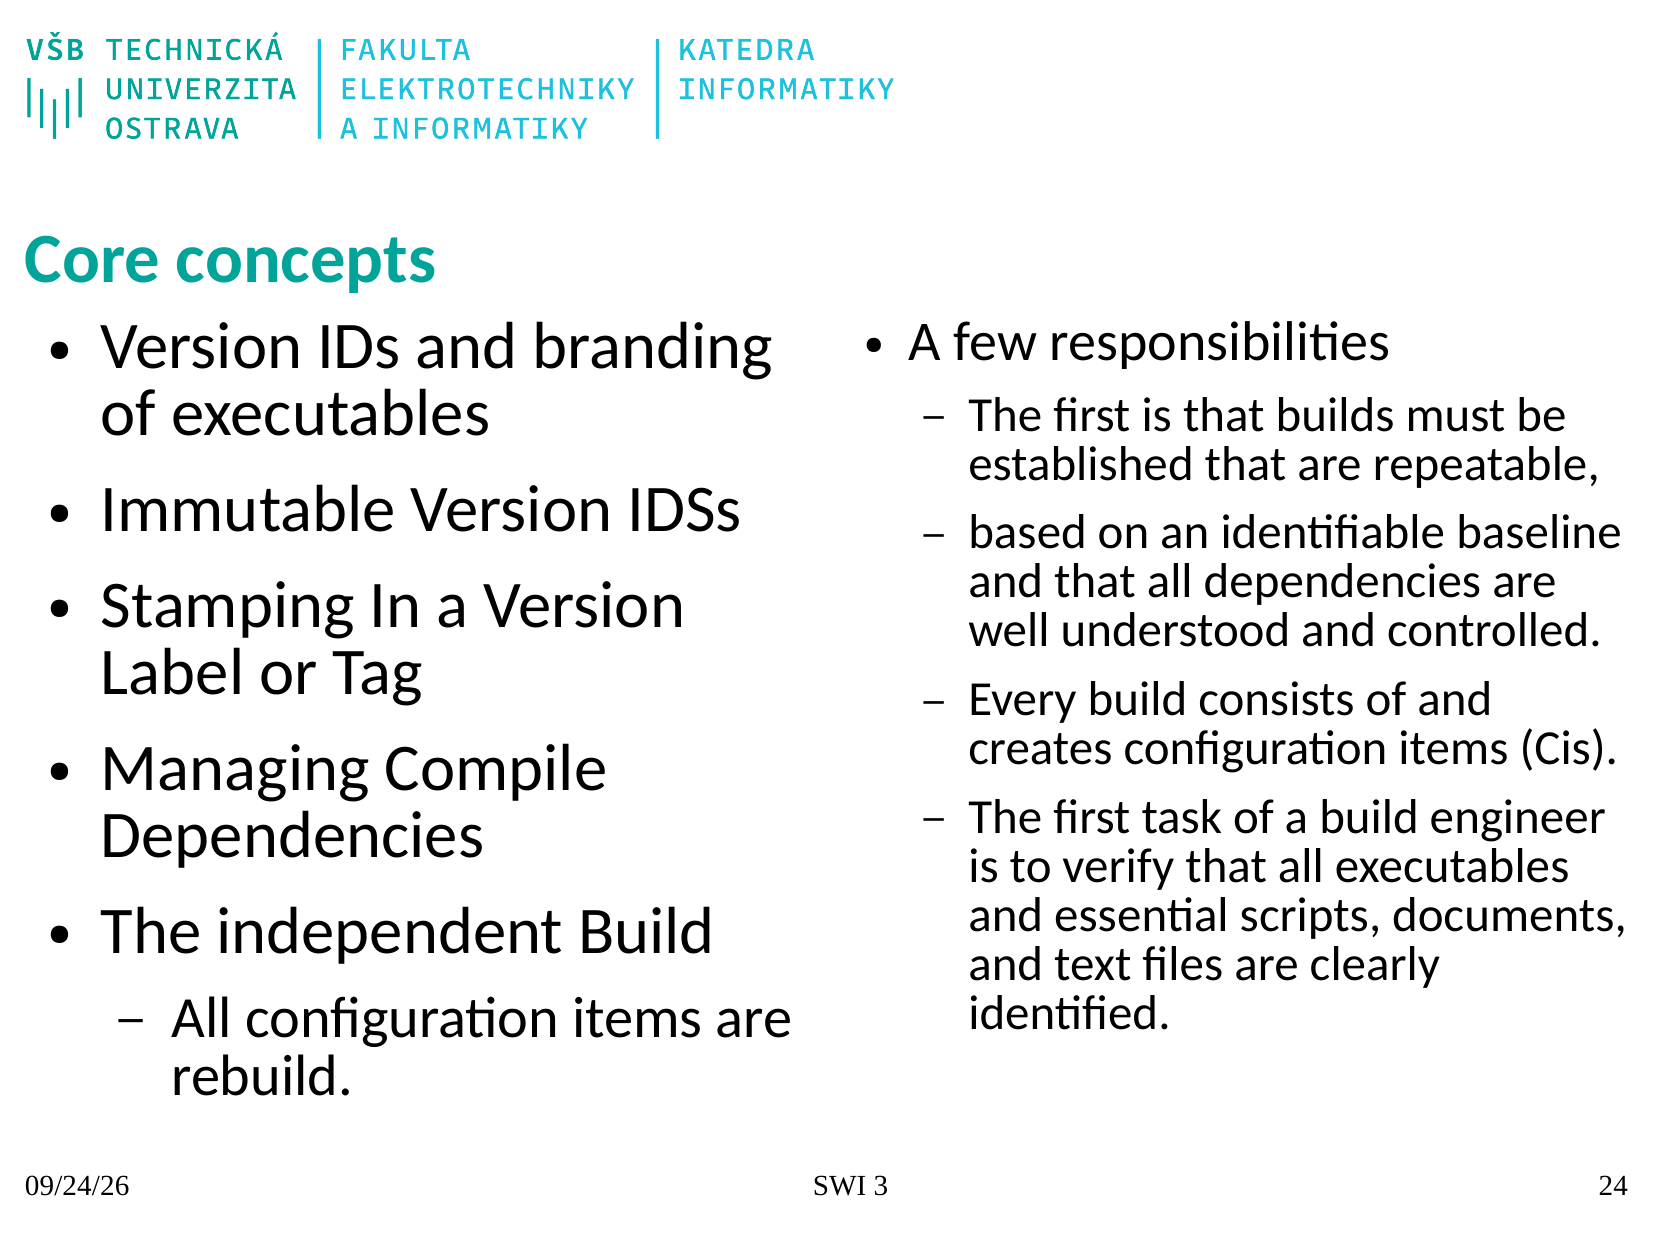

# Core concepts
Version IDs and branding of executables
Immutable Version IDSs
Stamping In a Version Label or Tag
Managing Compile Dependencies
The independent Build
All configuration items are rebuild.
A few responsibilities
The first is that builds must be established that are repeatable,
based on an identifiable baseline and that all dependencies are well understood and controlled.
Every build consists of and creates configuration items (Cis).
The first task of a build engineer is to verify that all executables and essential scripts, documents, and text files are clearly identified.
SWI 3
24